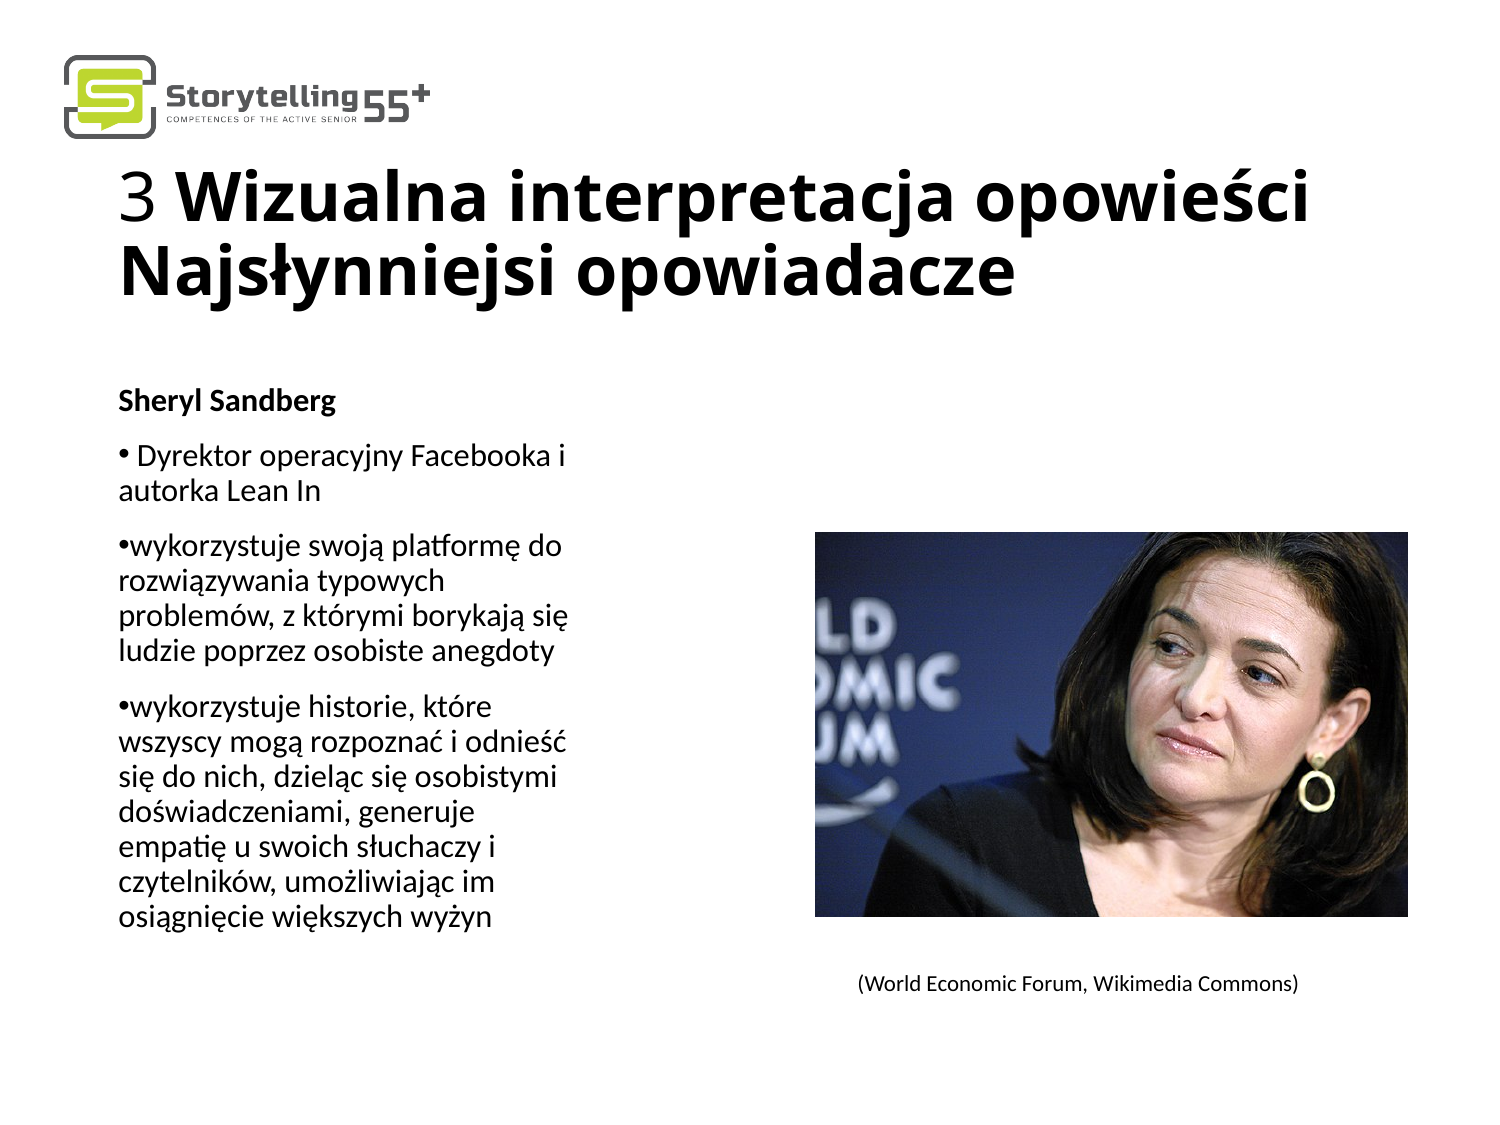

# 3 Wizualna interpretacja opowieści Najsłynniejsi opowiadacze
Sheryl Sandberg
 Dyrektor operacyjny Facebooka i autorka Lean In
wykorzystuje swoją platformę do rozwiązywania typowych problemów, z którymi borykają się ludzie poprzez osobiste anegdoty
wykorzystuje historie, które wszyscy mogą rozpoznać i odnieść się do nich, dzieląc się osobistymi doświadczeniami, generuje empatię u swoich słuchaczy i czytelników, umożliwiając im osiągnięcie większych wyżyn
(World Economic Forum, Wikimedia Commons)